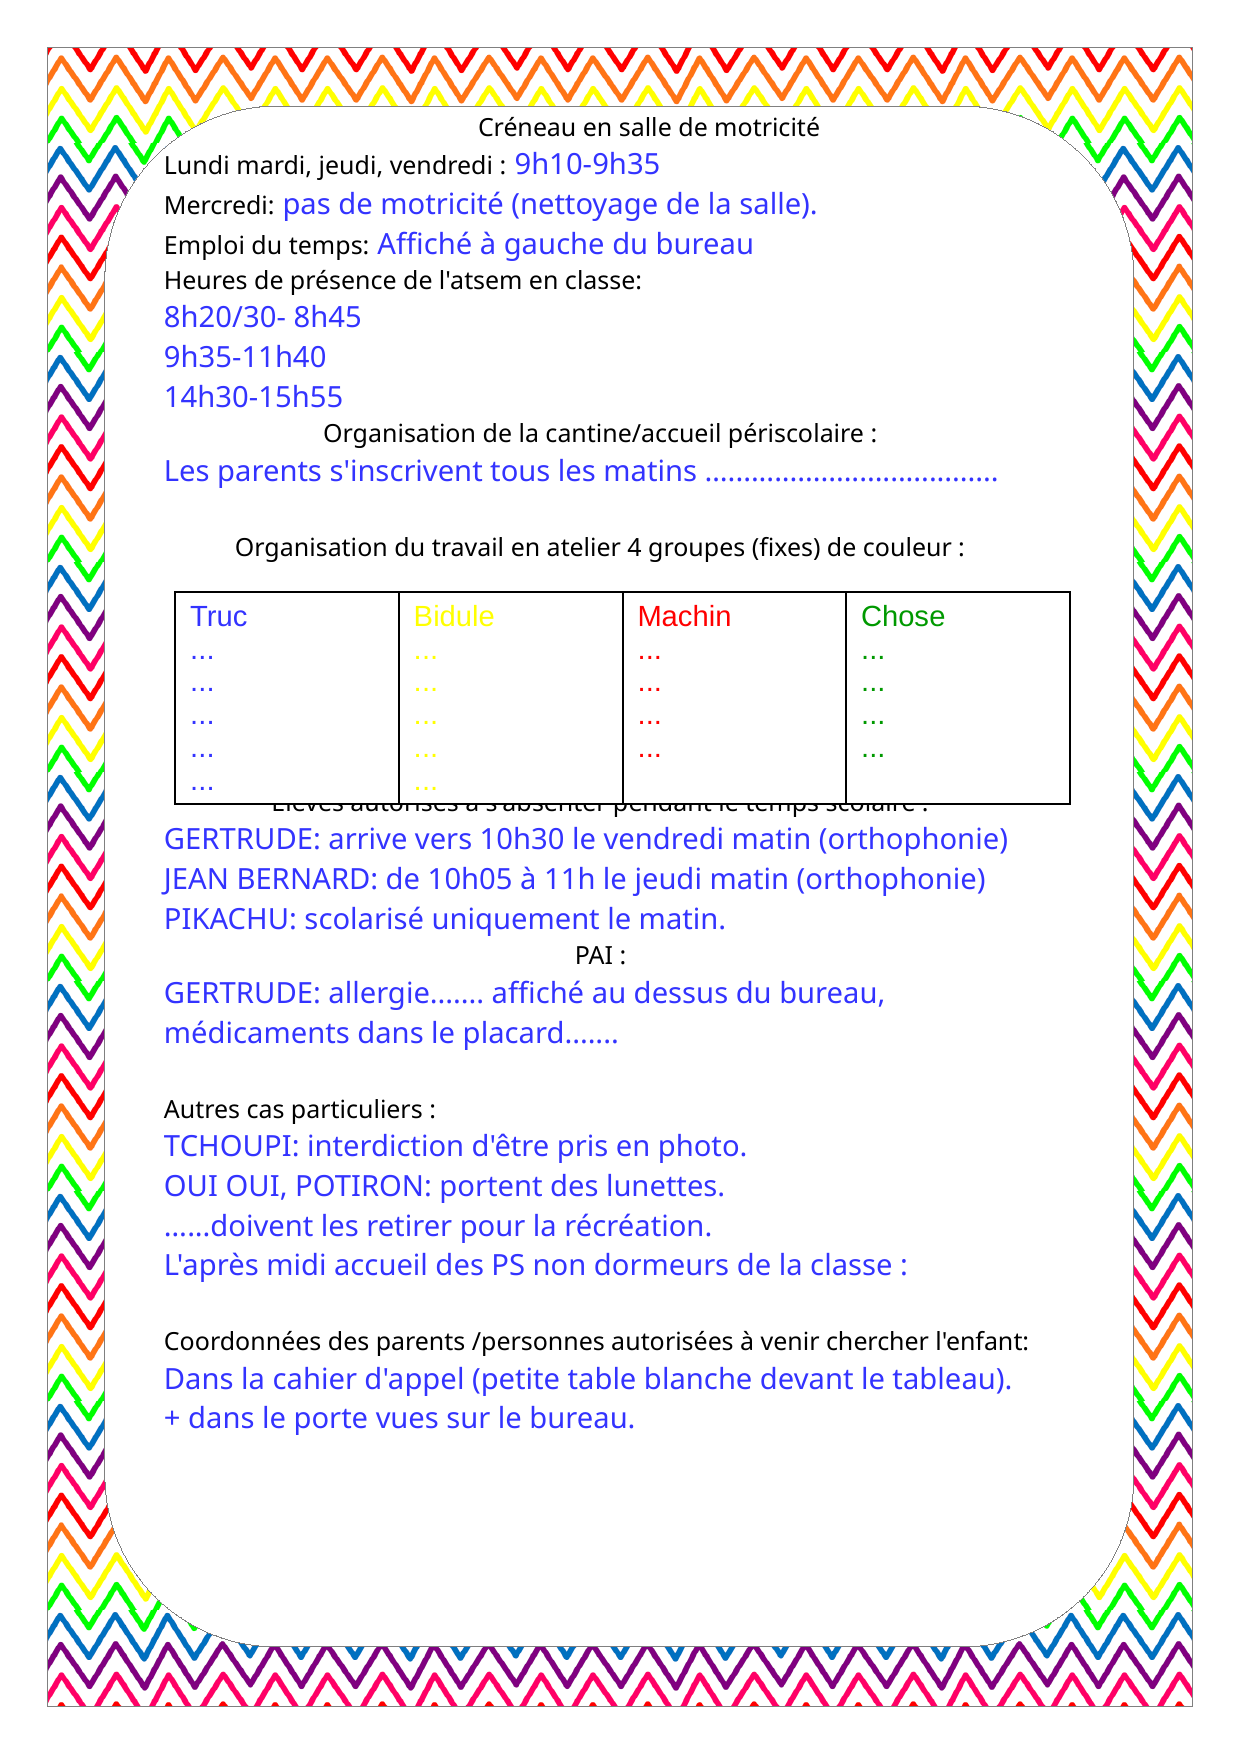

Créneau en salle de motricité
Lundi mardi, jeudi, vendredi : 9h10-9h35
Mercredi: pas de motricité (nettoyage de la salle).
Emploi du temps: Affiché à gauche du bureau
Heures de présence de l'atsem en classe:
8h20/30- 8h45
9h35-11h40
14h30-15h55
Organisation de la cantine/accueil périscolaire :
Les parents s'inscrivent tous les matins …...................................
Organisation du travail en atelier 4 groupes (fixes) de couleur :
Elèves autorisés à s'absenter pendant le temps scolaire :
GERTRUDE: arrive vers 10h30 le vendredi matin (orthophonie)
JEAN BERNARD: de 10h05 à 11h le jeudi matin (orthophonie)
PIKACHU: scolarisé uniquement le matin.
PAI :
GERTRUDE: allergie....... affiché au dessus du bureau,
médicaments dans le placard.......
Autres cas particuliers :
TCHOUPI: interdiction d'être pris en photo.
OUI OUI, POTIRON: portent des lunettes.
…...doivent les retirer pour la récréation.
L'après midi accueil des PS non dormeurs de la classe :
Coordonnées des parents /personnes autorisées à venir chercher l'enfant:
Dans la cahier d'appel (petite table blanche devant le tableau).
+ dans le porte vues sur le bureau.
| Truc ... ... ... ... ... | Bidule ... ... ... ... ... | Machin ... ... ... ... | Chose ... ... ... ... |
| --- | --- | --- | --- |